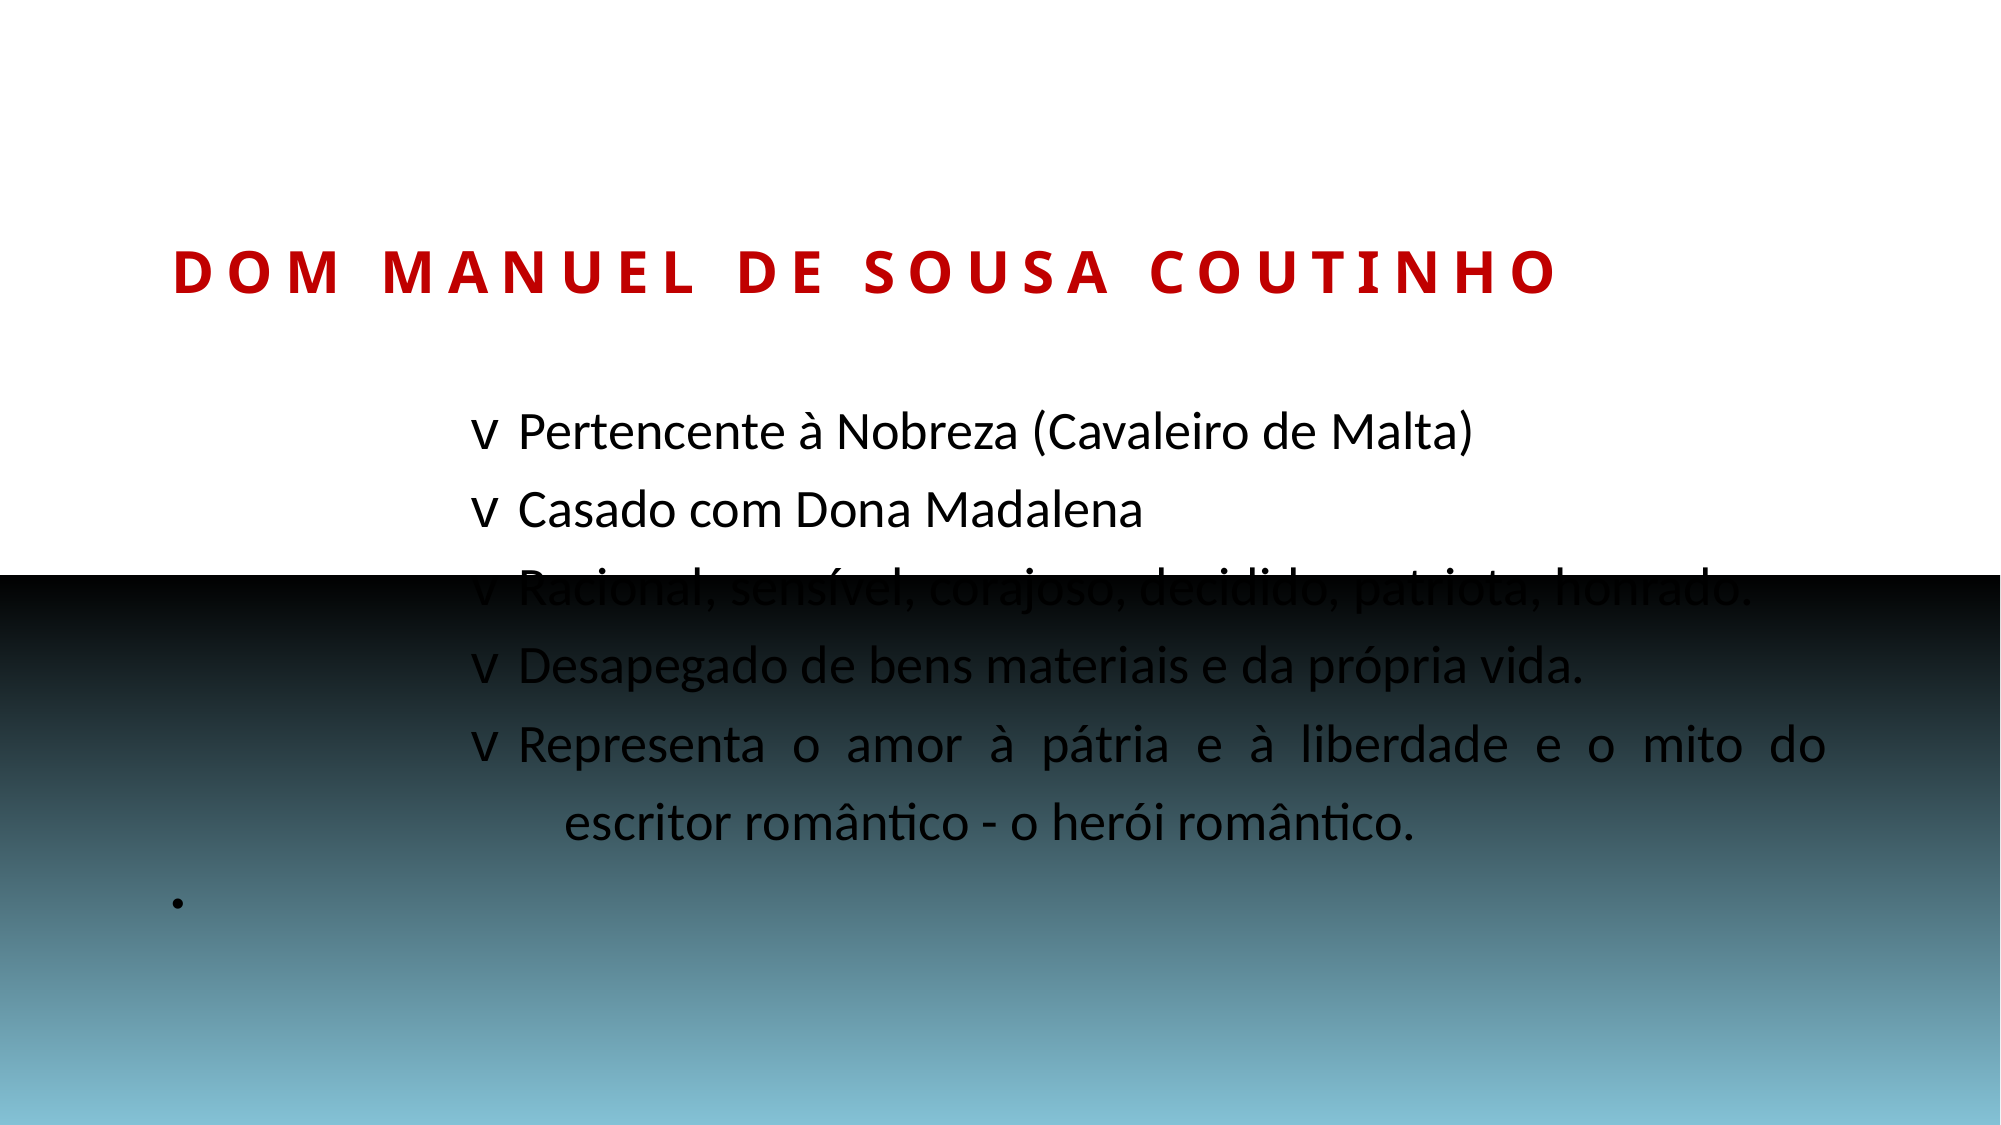

# Dom Manuel de Sousa Coutinho
Pertencente à Nobreza (Cavaleiro de Malta)
Casado com Dona Madalena
Racional, sensível, corajoso, decidido, patriota, honrado.
Desapegado de bens materiais e da própria vida.
Representa o amor à pátria e à liberdade e o mito do escritor romântico - o herói romântico.